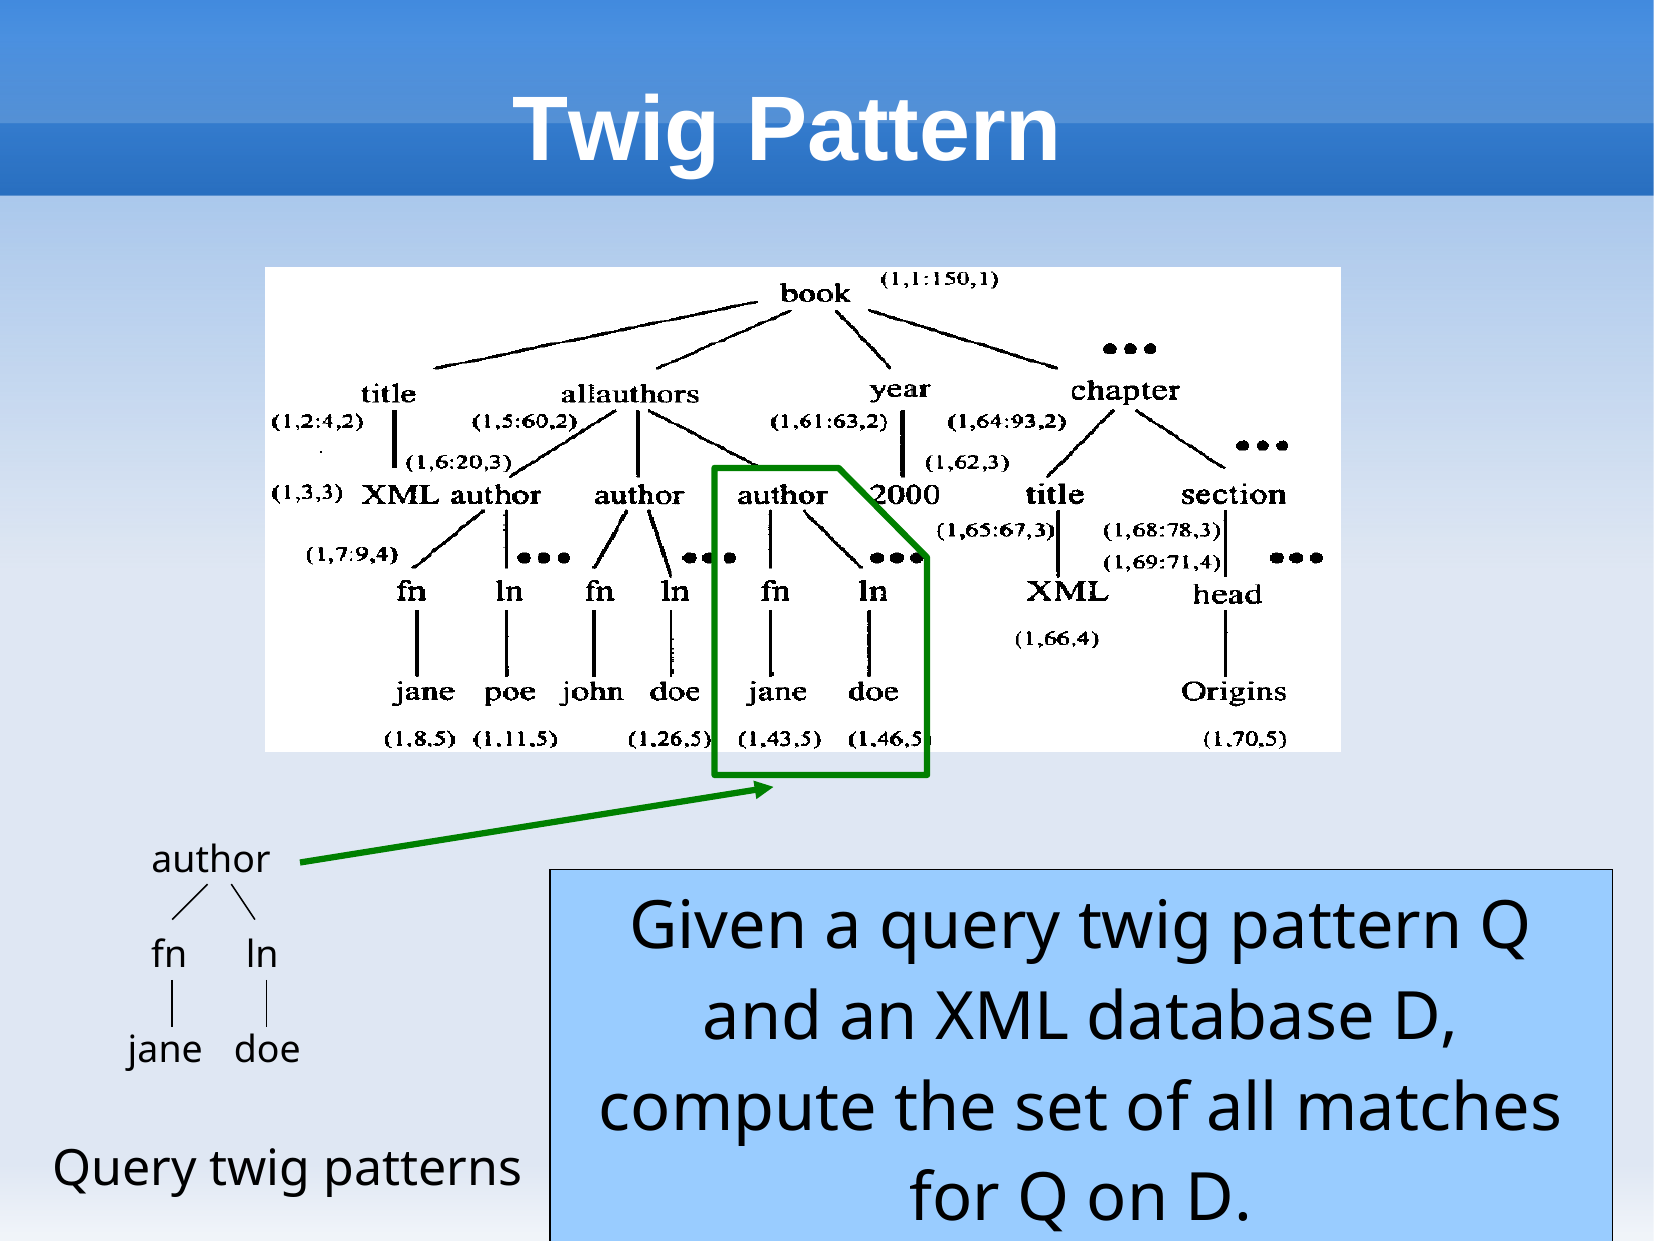

# Twig Pattern
author
fn
ln
jane
doe
Given a query twig pattern Q and an XML database D, compute the set of all matches for Q on D.
Query twig patterns